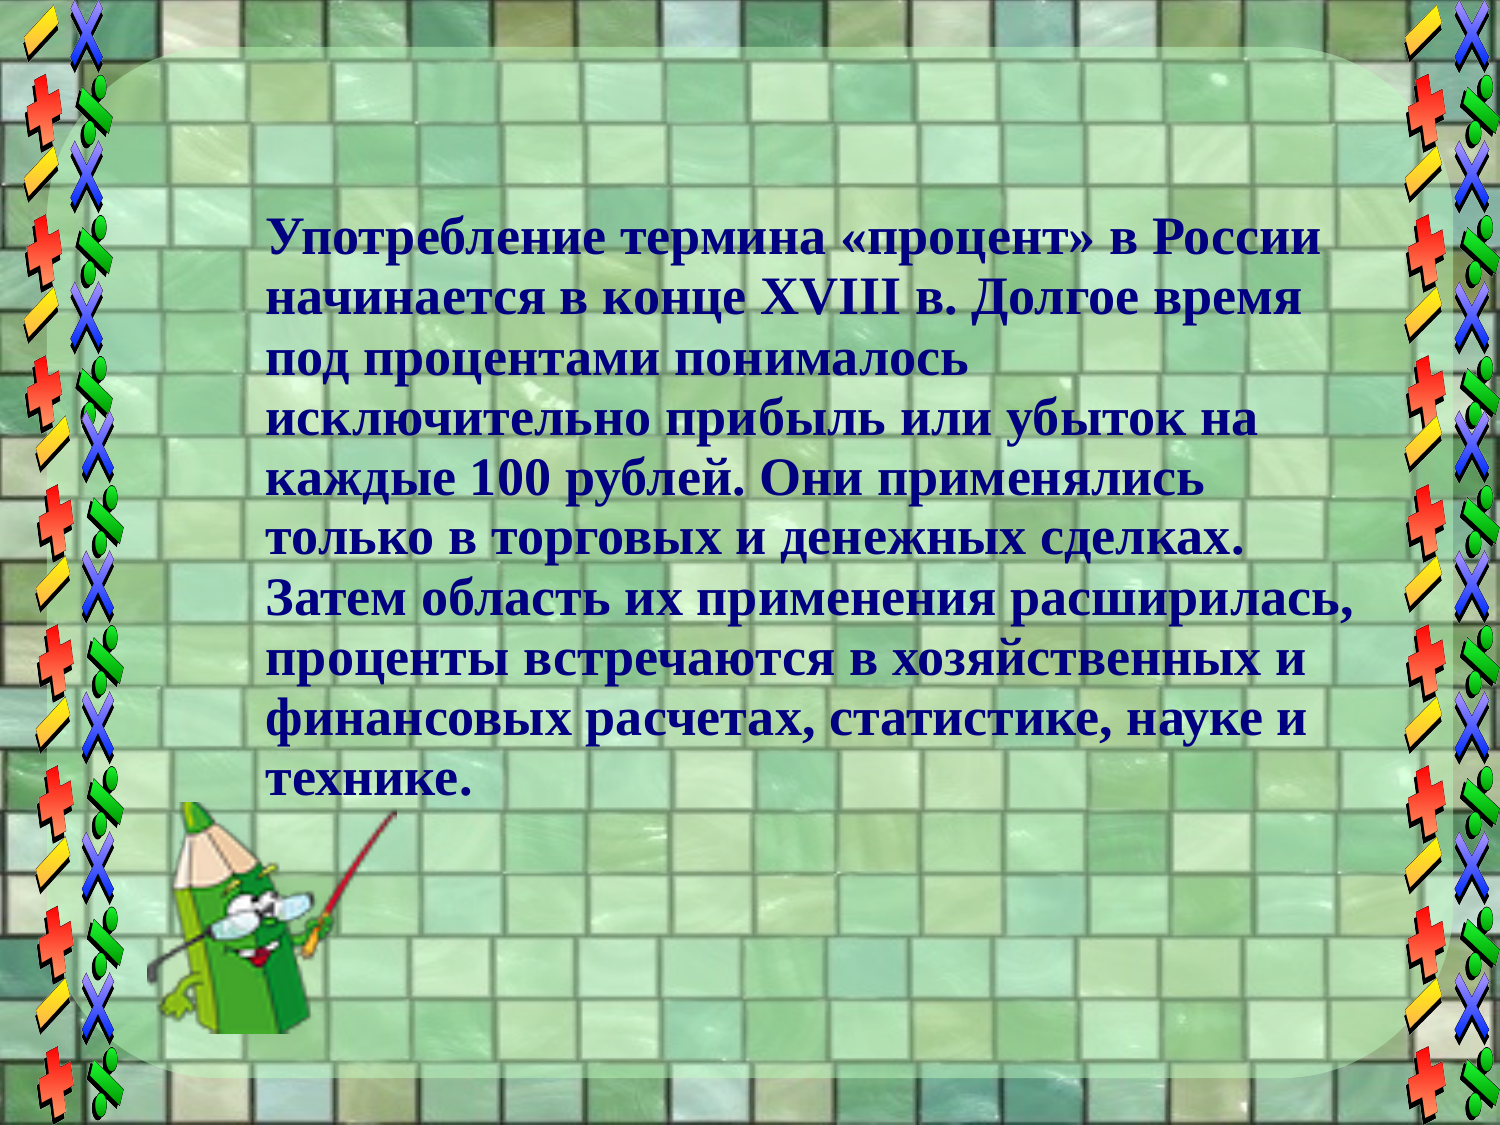

#
Употребление термина «процент» в России начинается в конце XVIII в. Долгое время под процентами понималось исключительно прибыль или убыток на каждые 100 рублей. Они применялись только в торговых и денежных сделках. Затем область их применения расширилась, проценты встречаются в хозяйственных и финансовых расчетах, статистике, науке и технике.